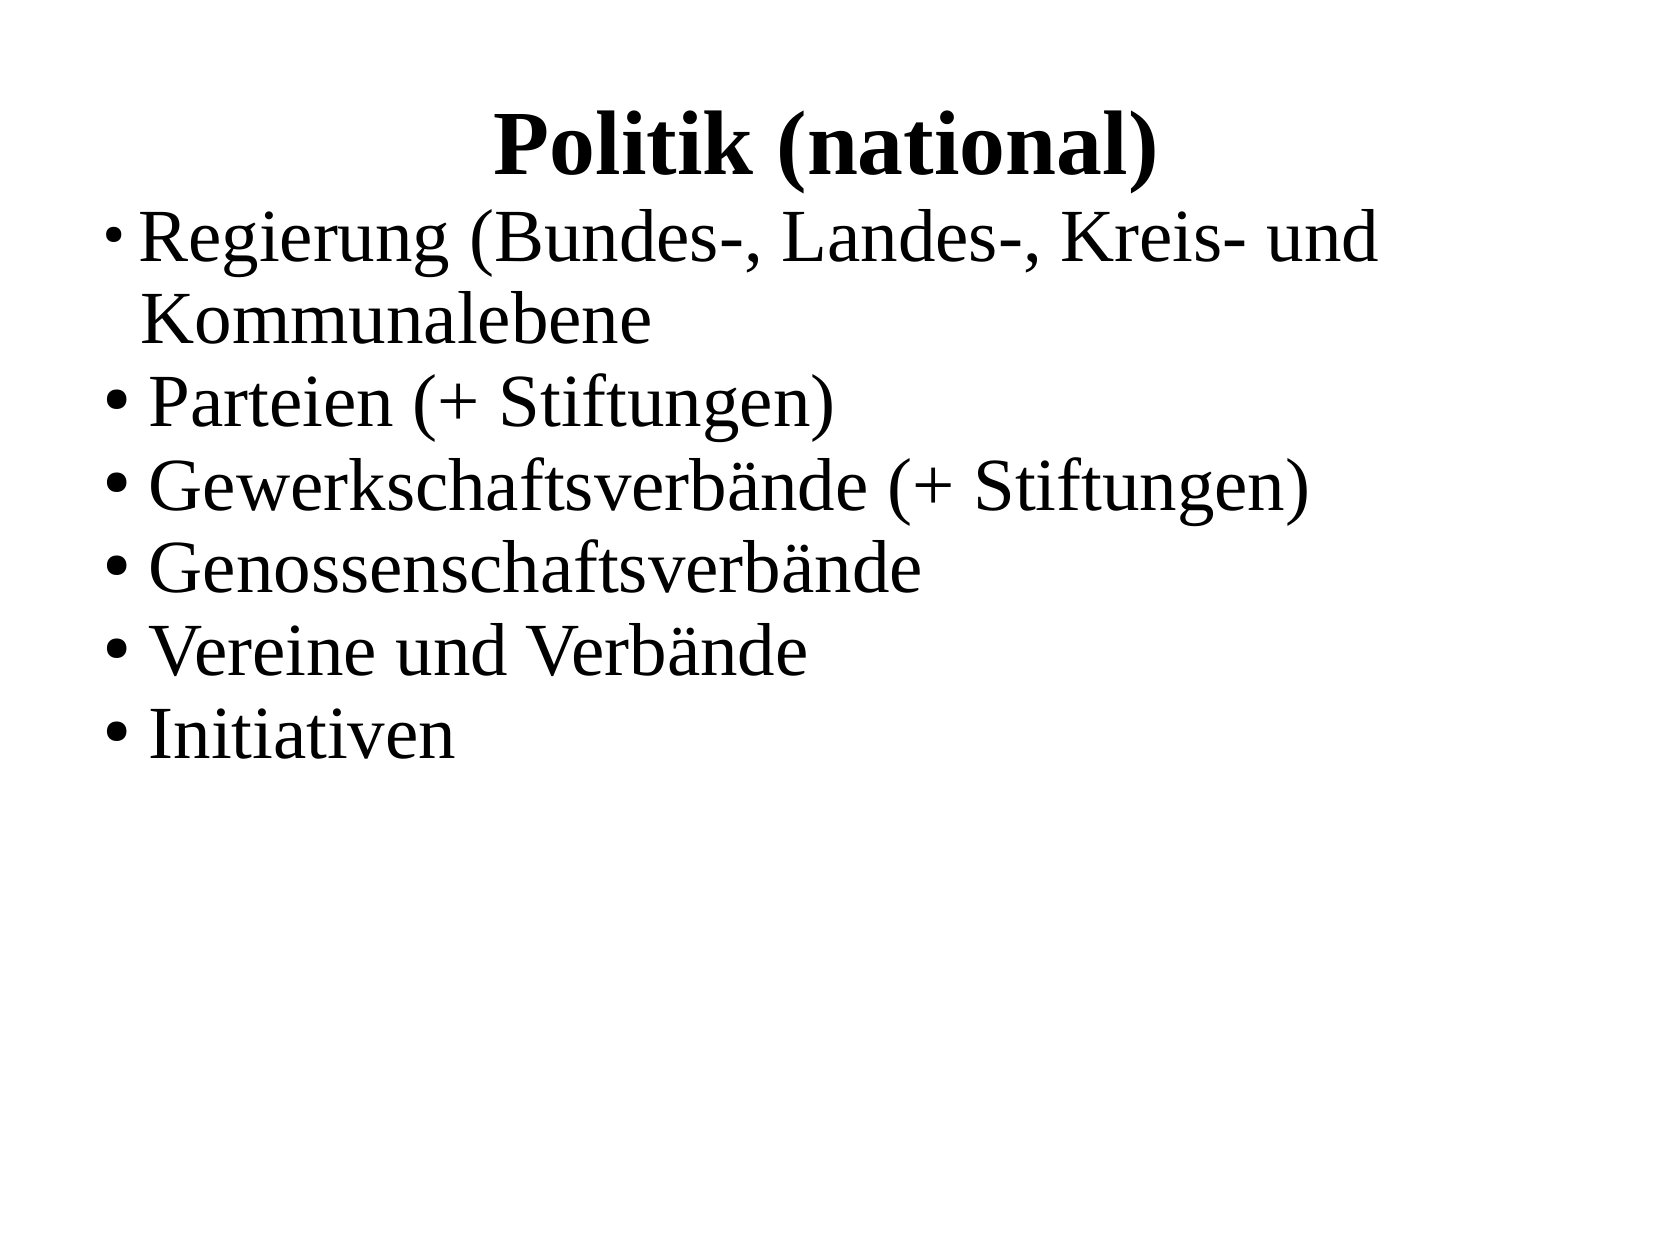

Politik (national)
 Regierung (Bundes-, Landes-, Kreis- und Kommunalebene
 Parteien (+ Stiftungen)
 Gewerkschaftsverbände (+ Stiftungen)
 Genossenschaftsverbände
 Vereine und Verbände
 Initiativen